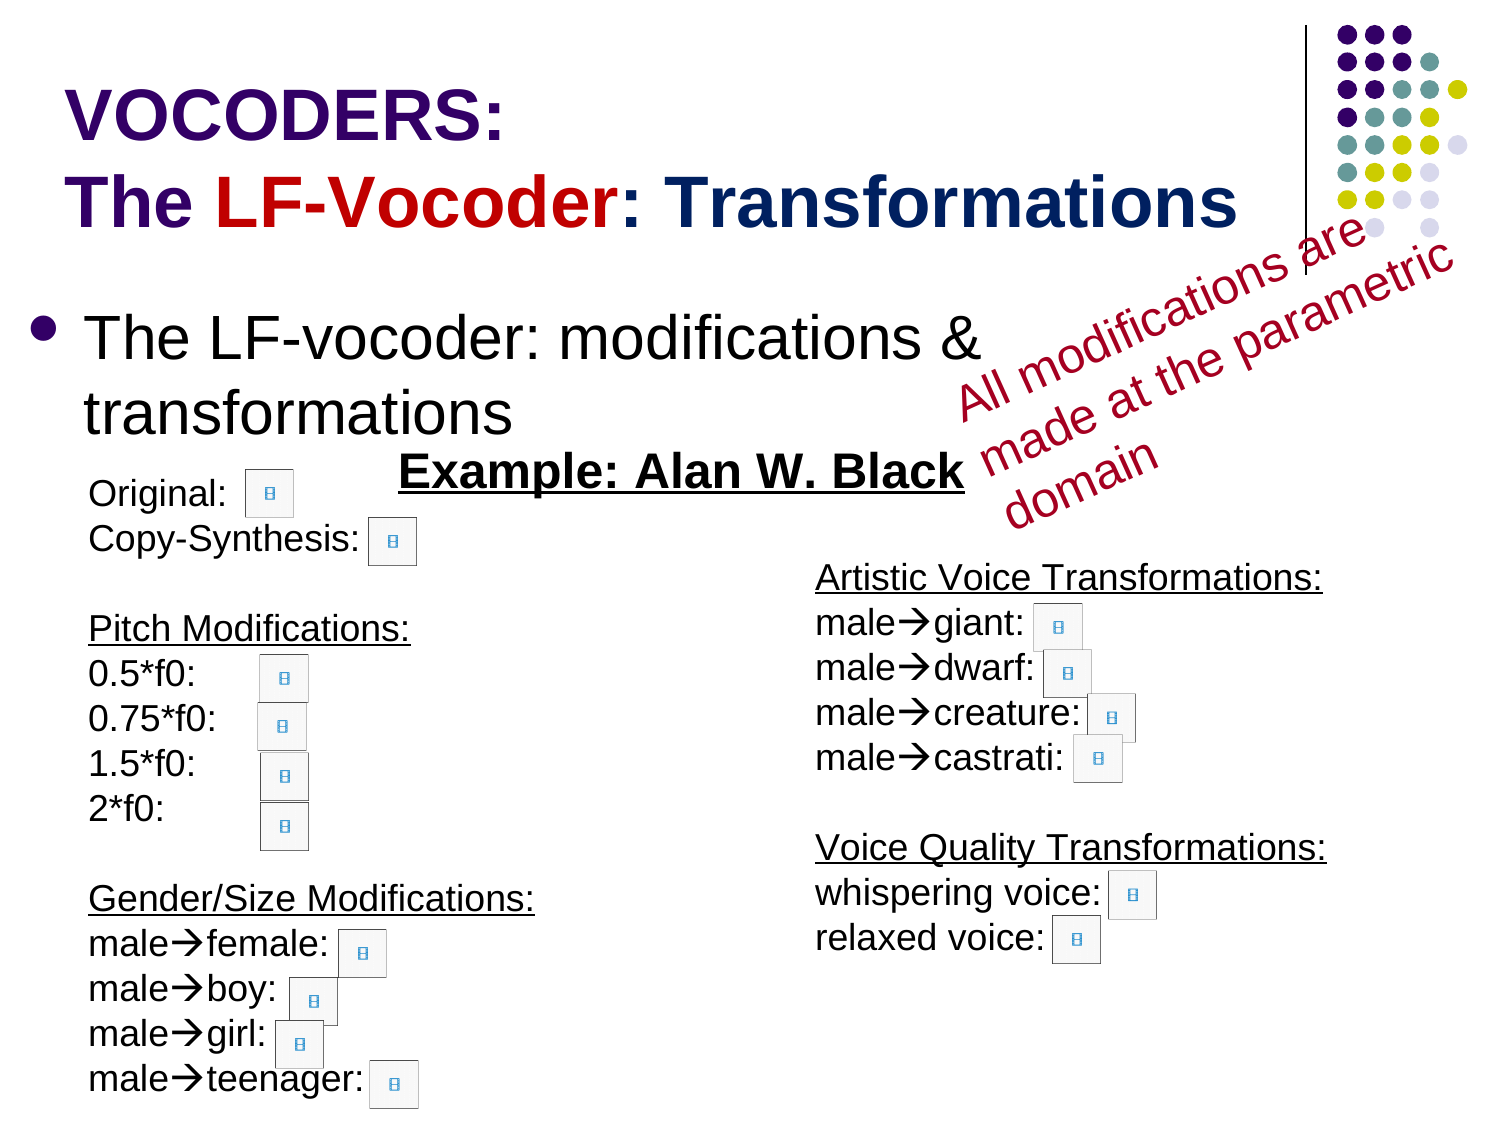

VOCODERS:
The LF-Vocoder: Transformations
All modifications are
made at the parametric
domain
# The LF-vocoder: modifications & transformations
Example: Alan W. Black
Original:
Copy-Synthesis:
Pitch Modifications:
0.5*f0:
0.75*f0:
1.5*f0:
2*f0:
Gender/Size Modifications:
malefemale:
maleboy:
malegirl:
maleteenager:
Artistic Voice Transformations:
malegiant:
maledwarf:
malecreature:
malecastrati:
Voice Quality Transformations:
whispering voice:
relaxed voice: